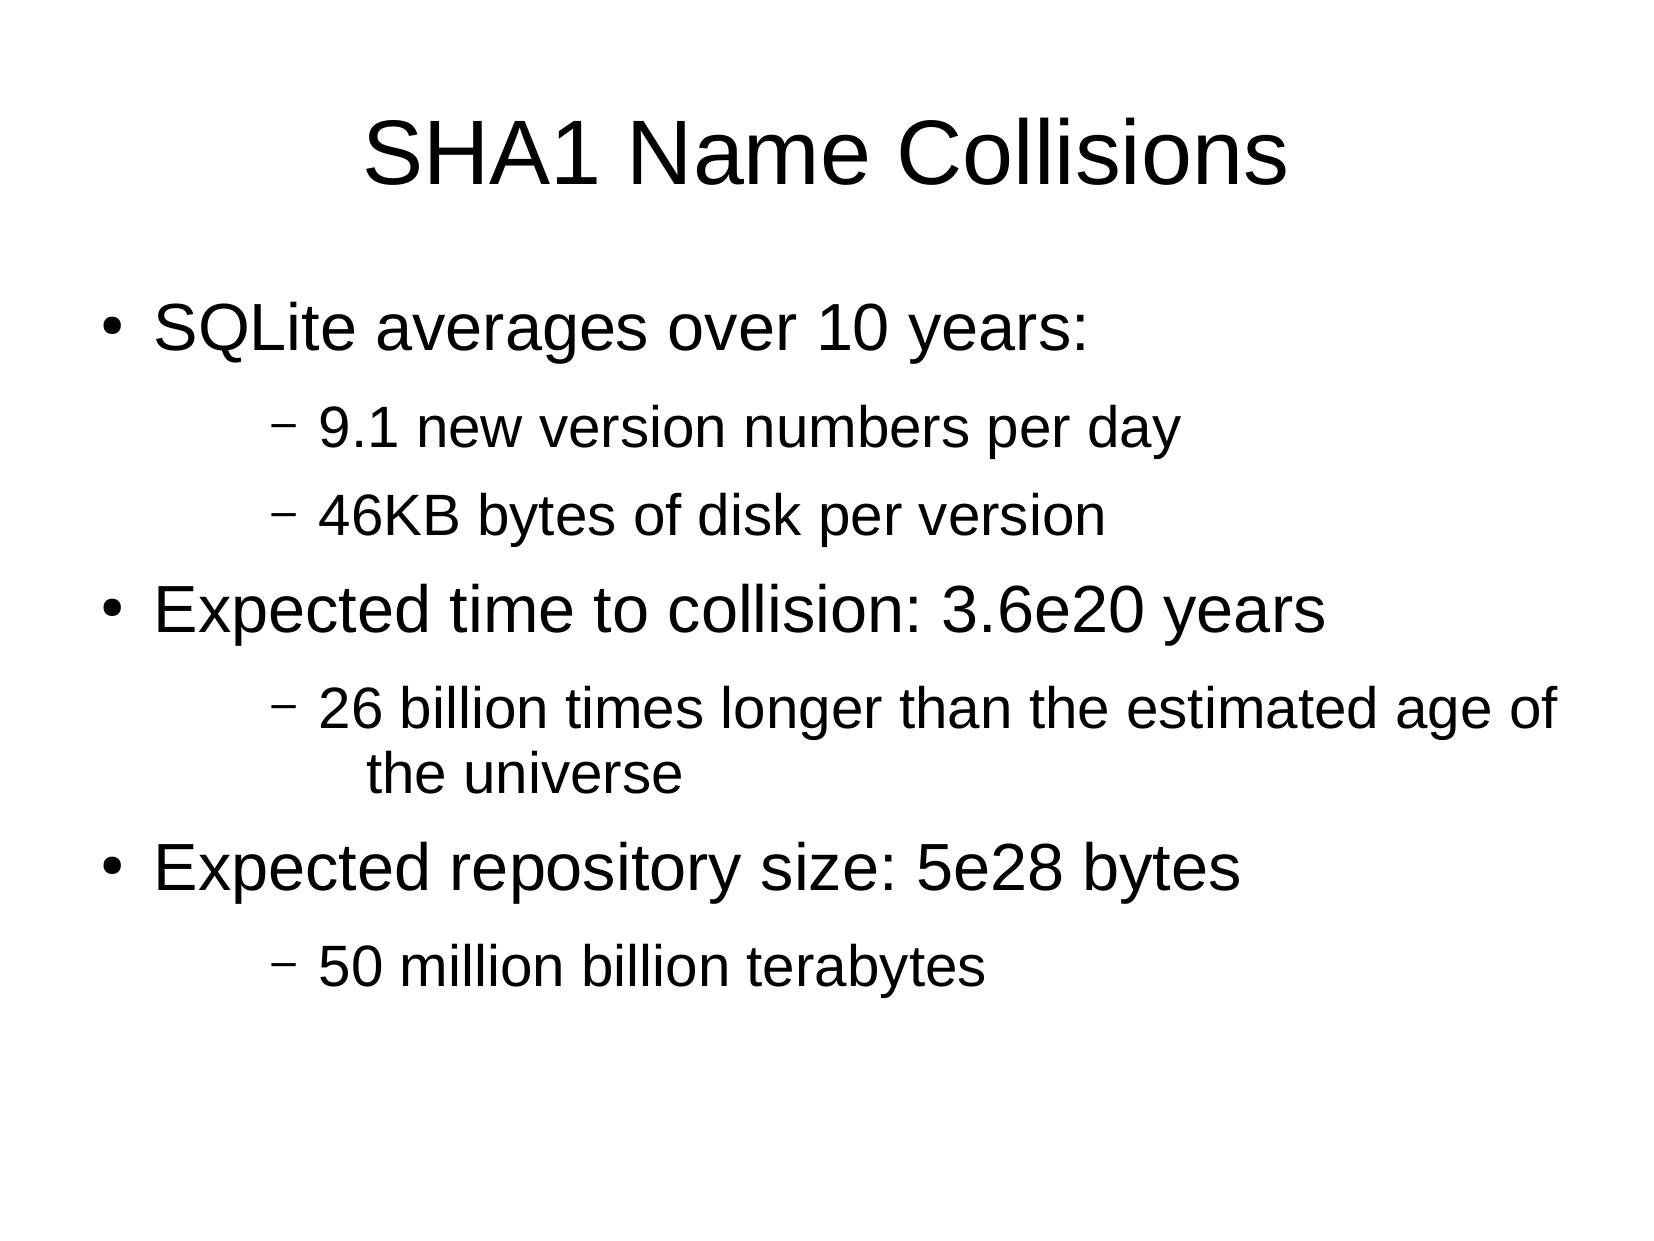

# SHA1 Name Collisions
SQLite averages over 10 years:
9.1 new version numbers per day
46KB bytes of disk per version
Expected time to collision: 3.6e20 years
26 billion times longer than the estimated age of the universe
Expected repository size: 5e28 bytes
50 million billion terabytes